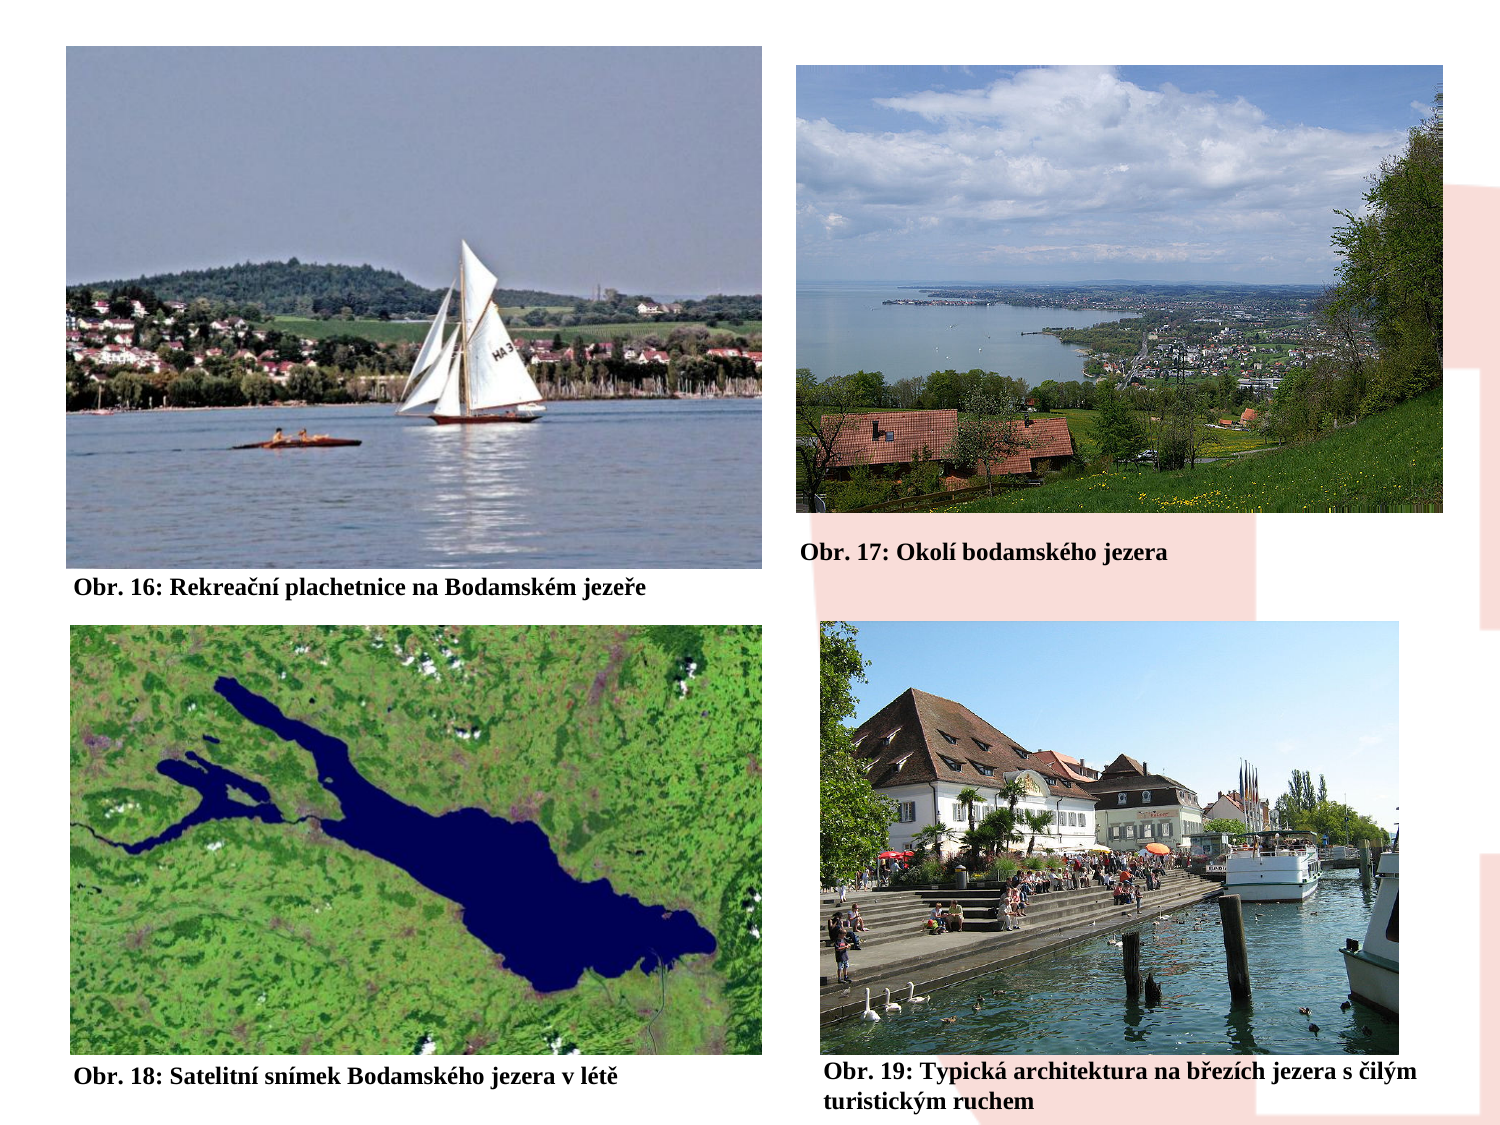

Obr. 17: Okolí bodamského jezera
Obr. 16: Rekreační plachetnice na Bodamském jezeře
Obr. 19: Typická architektura na březích jezera s čilým turistickým ruchem
Obr. 18: Satelitní snímek Bodamského jezera v létě